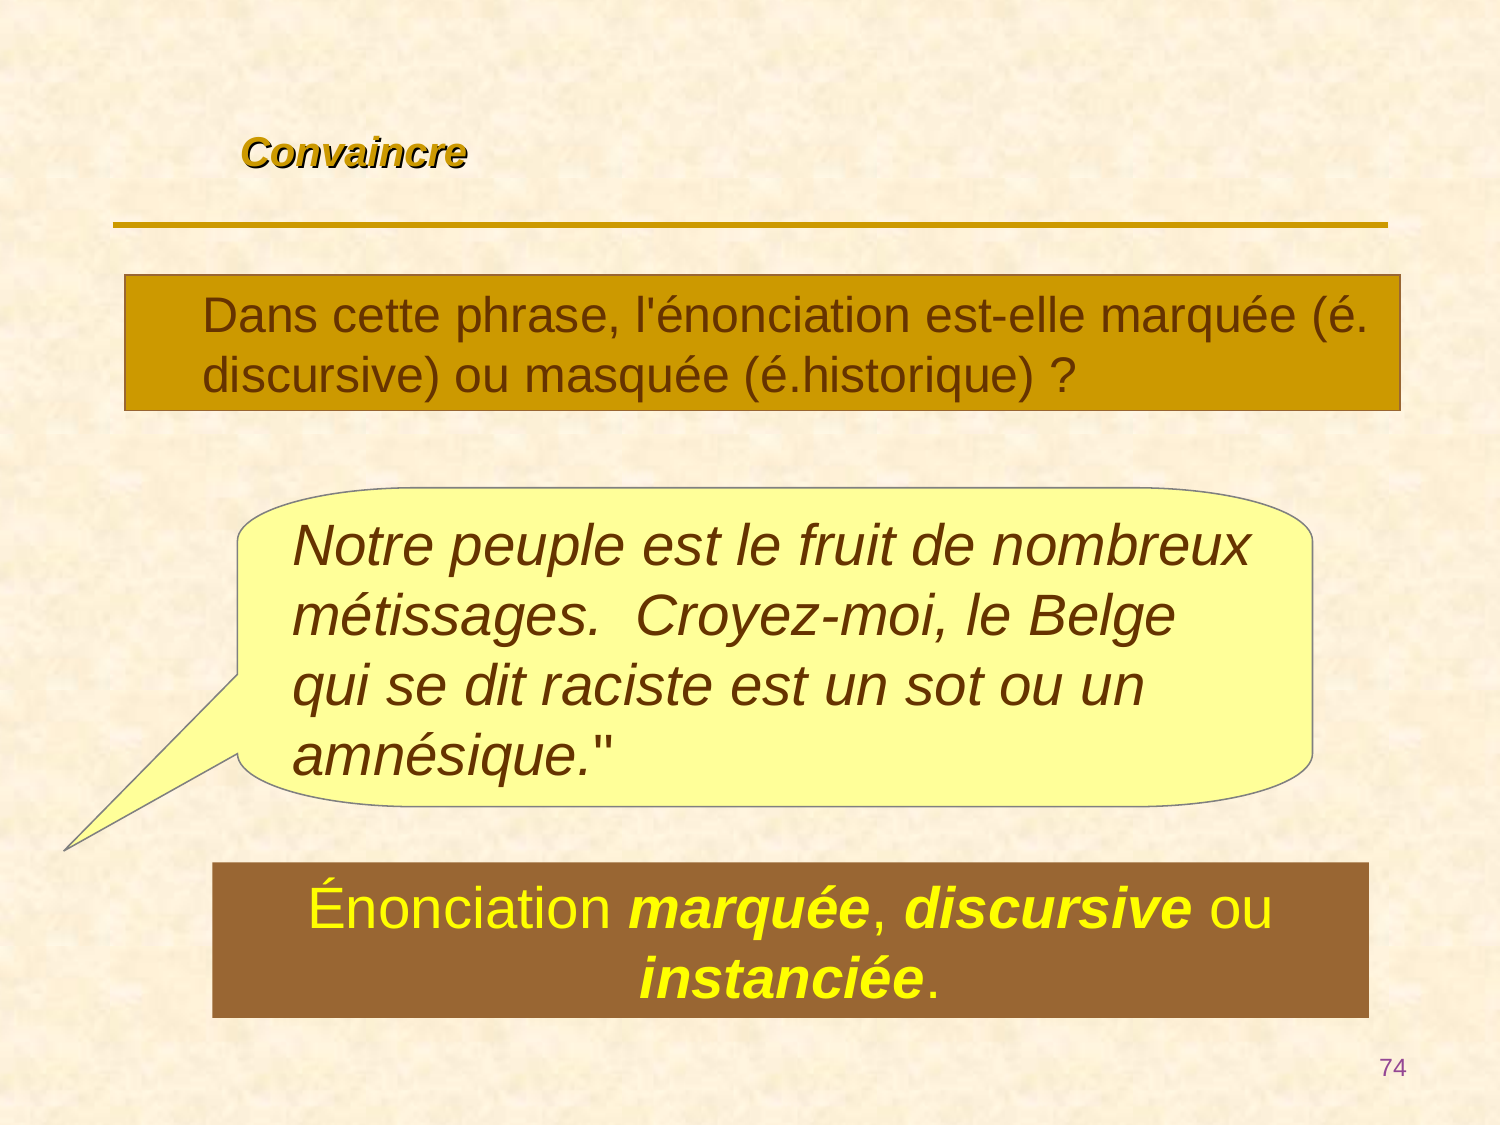

Convaincre
Dans cette phrase, l'énonciation est-elle marquée (é. discursive) ou masquée (é.historique) ?
Notre peuple est le fruit de nombreux métissages. Croyez-moi, le Belge qui se dit raciste est un sot ou un amnésique."
Énonciation marquée, discursive ou instanciée.
74